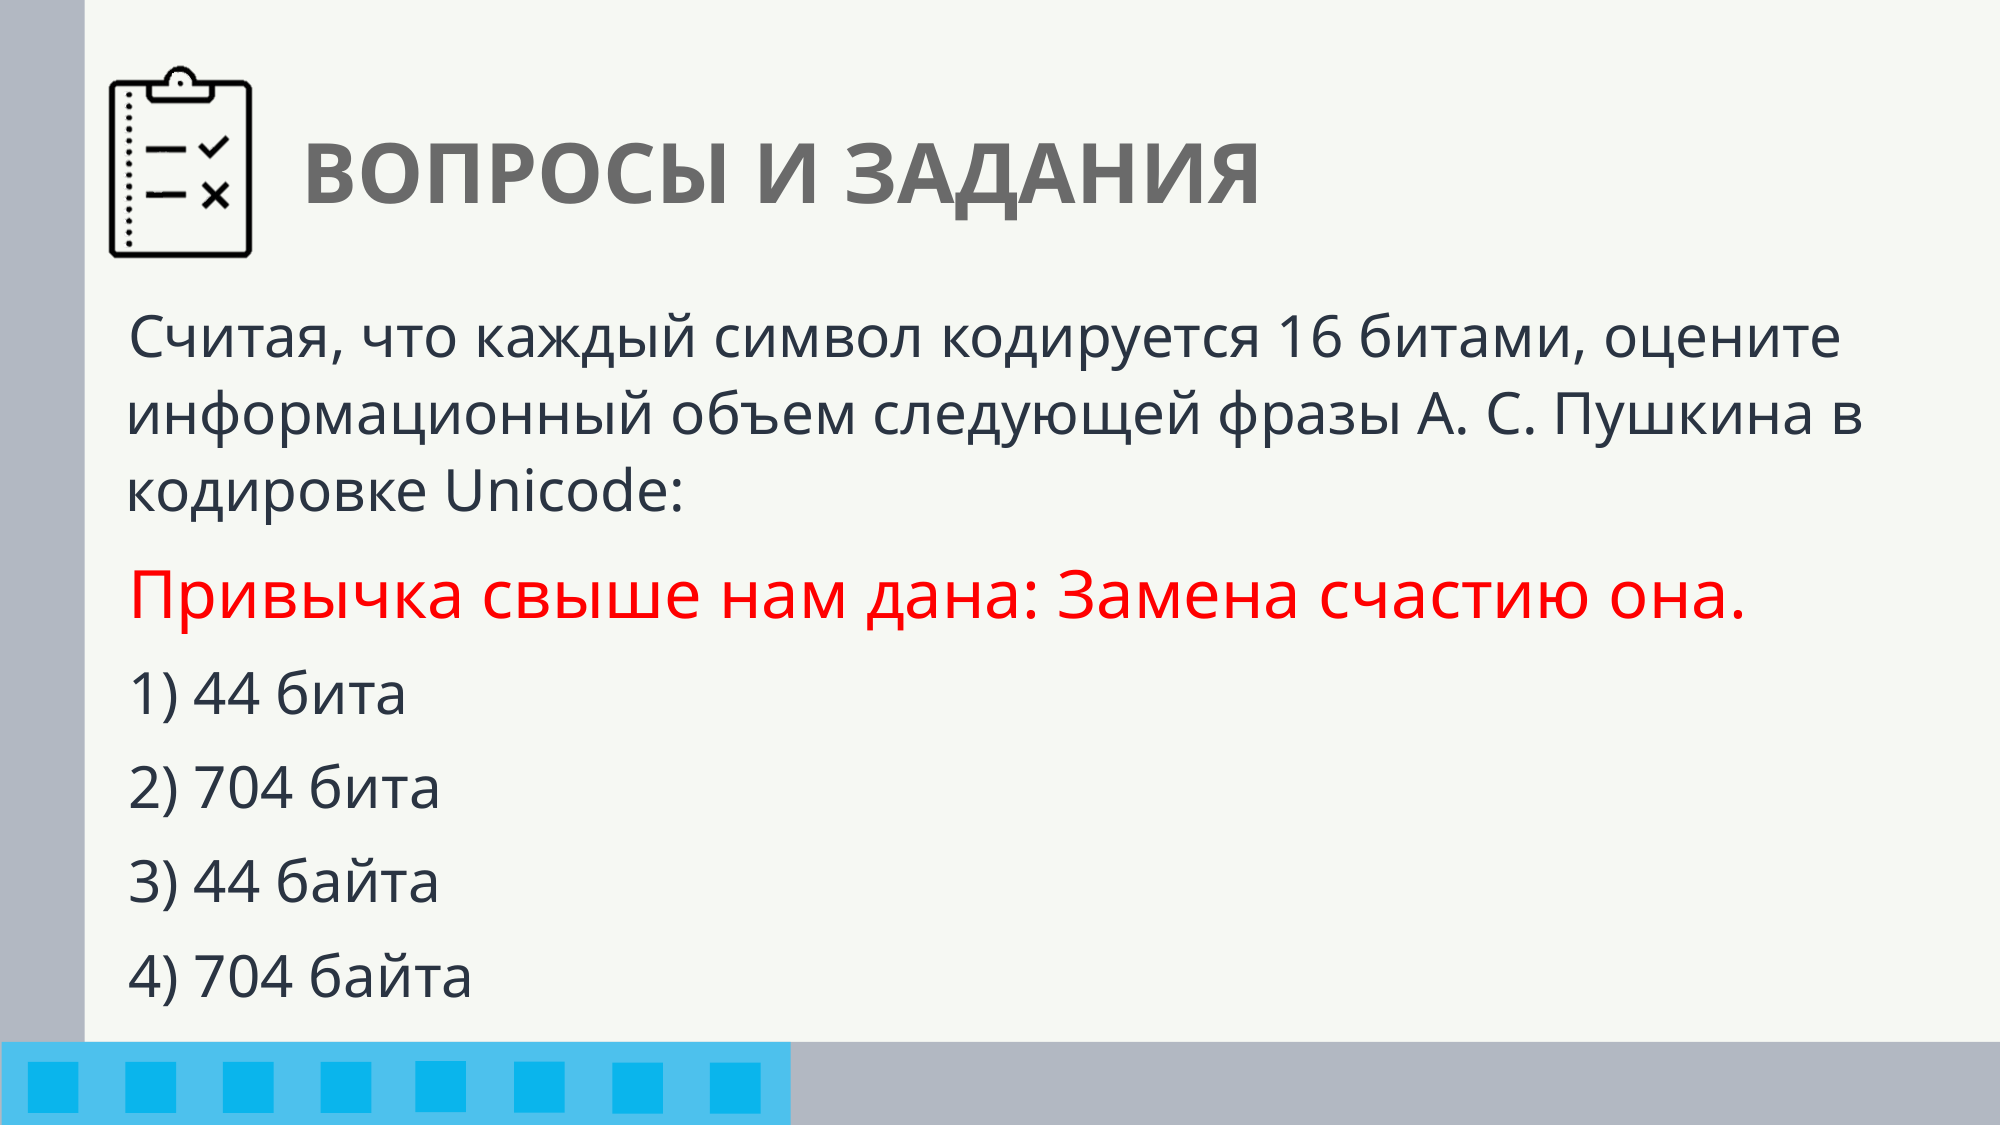

# ВОПРОСЫ И ЗАДАНИЯ
Считая, что каждый символ кодируется 16 битами, оцените информационный объем следующей фразы А. С. Пушкина в кодировке Unicode:
Привычка свыше нам дана: Замена счастию она.
 44 бита
 704 бита
 44 байта
 704 байта